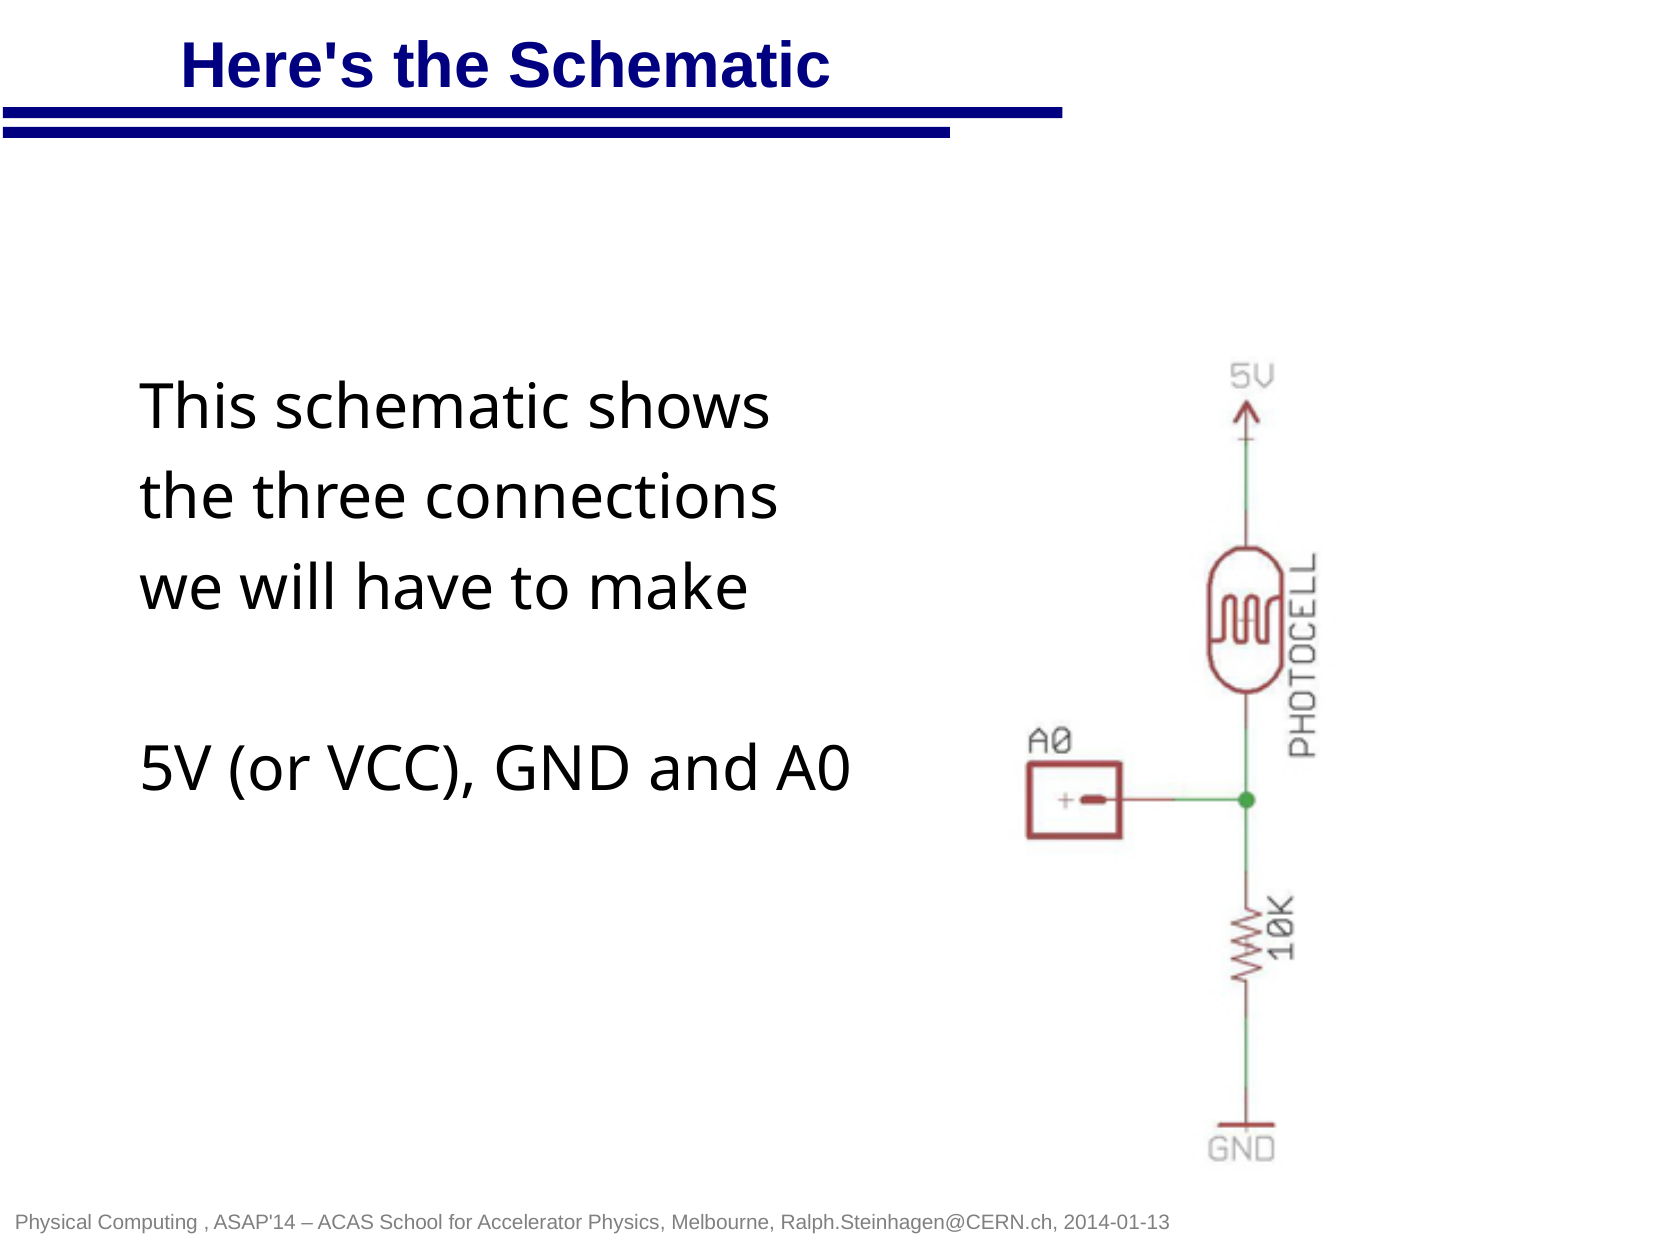

# Here's the Schematic
This schematic shows
the three connections
we will have to make
5V (or VCC), GND and A0